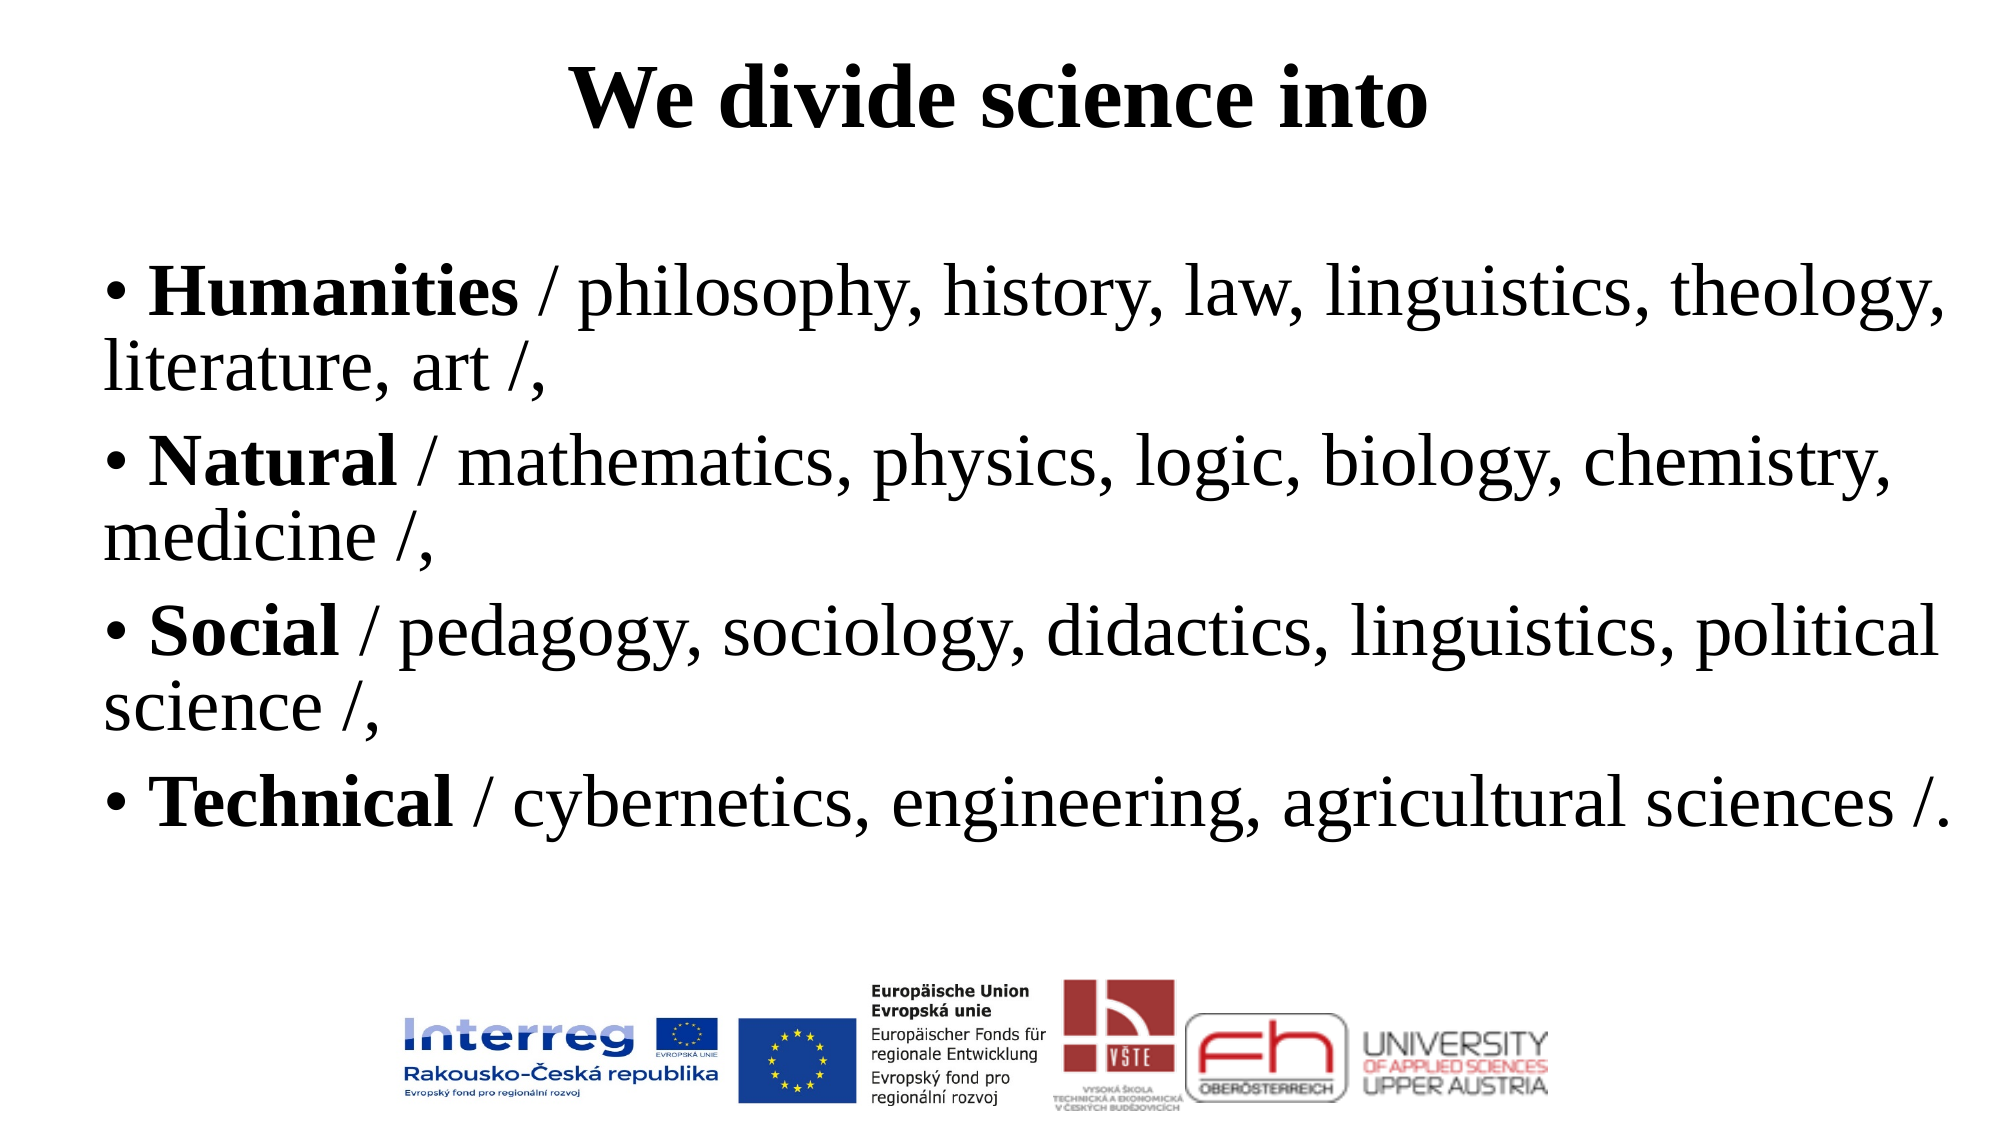

# We divide science into
• Humanities / philosophy, history, law, linguistics, theology, literature, art /,
• Natural / mathematics, physics, logic, biology, chemistry, medicine /,
• Social / pedagogy, sociology, didactics, linguistics, political science /,
• Technical / cybernetics, engineering, agricultural sciences /.